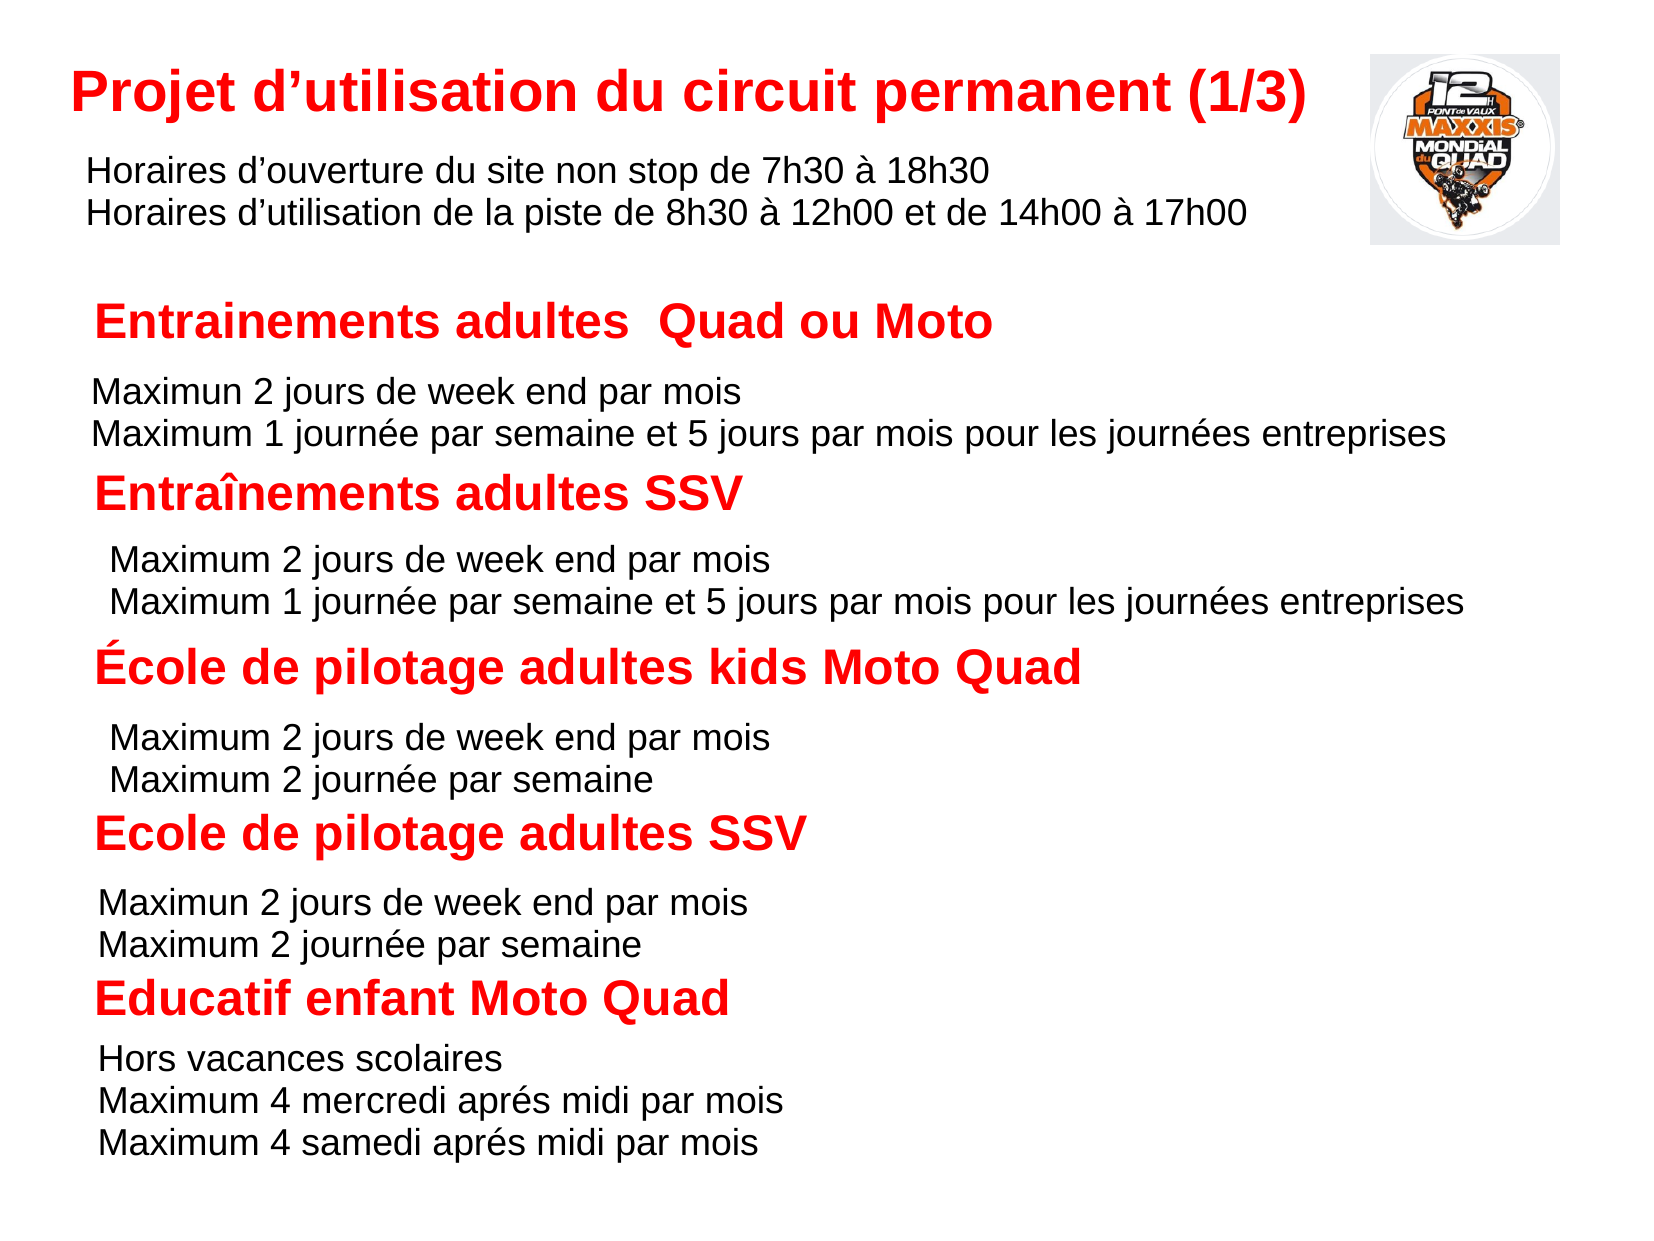

Projet d’utilisation du circuit permanent (1/3)
Horaires d’ouverture du site non stop de 7h30 à 18h30
Horaires d’utilisation de la piste de 8h30 à 12h00 et de 14h00 à 17h00
Entrainements adultes Quad ou Moto
Maximun 2 jours de week end par mois
Maximum 1 journée par semaine et 5 jours par mois pour les journées entreprises
# Entraînements adultes SSV
Maximum 2 jours de week end par mois
Maximum 1 journée par semaine et 5 jours par mois pour les journées entreprises
École de pilotage adultes kids Moto Quad
Maximum 2 jours de week end par mois
Maximum 2 journée par semaine
Ecole de pilotage adultes SSV
Maximun 2 jours de week end par mois
Maximum 2 journée par semaine
Educatif enfant Moto Quad
Hors vacances scolaires
Maximum 4 mercredi aprés midi par mois
Maximum 4 samedi aprés midi par mois